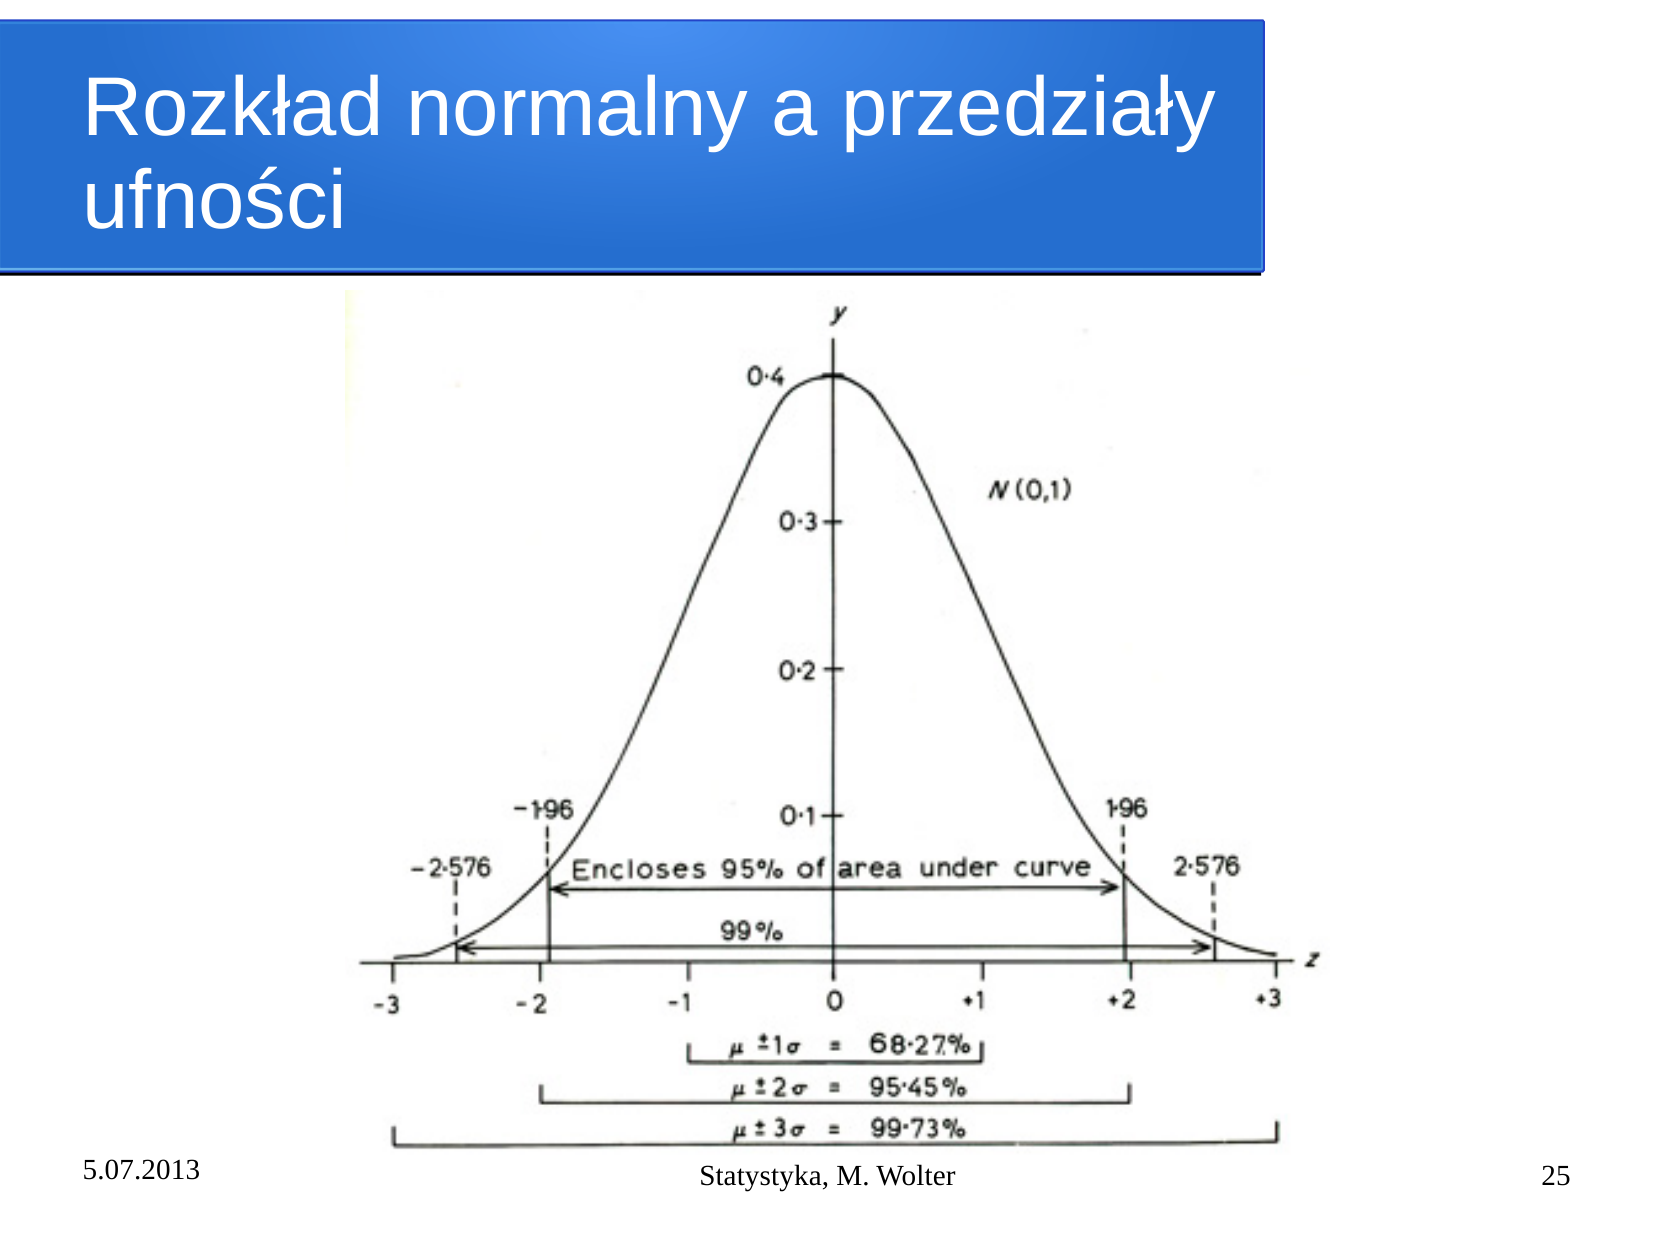

# Rozkład normalny a przedziały ufności
5.07.2013
Statystyka, M. Wolter
25